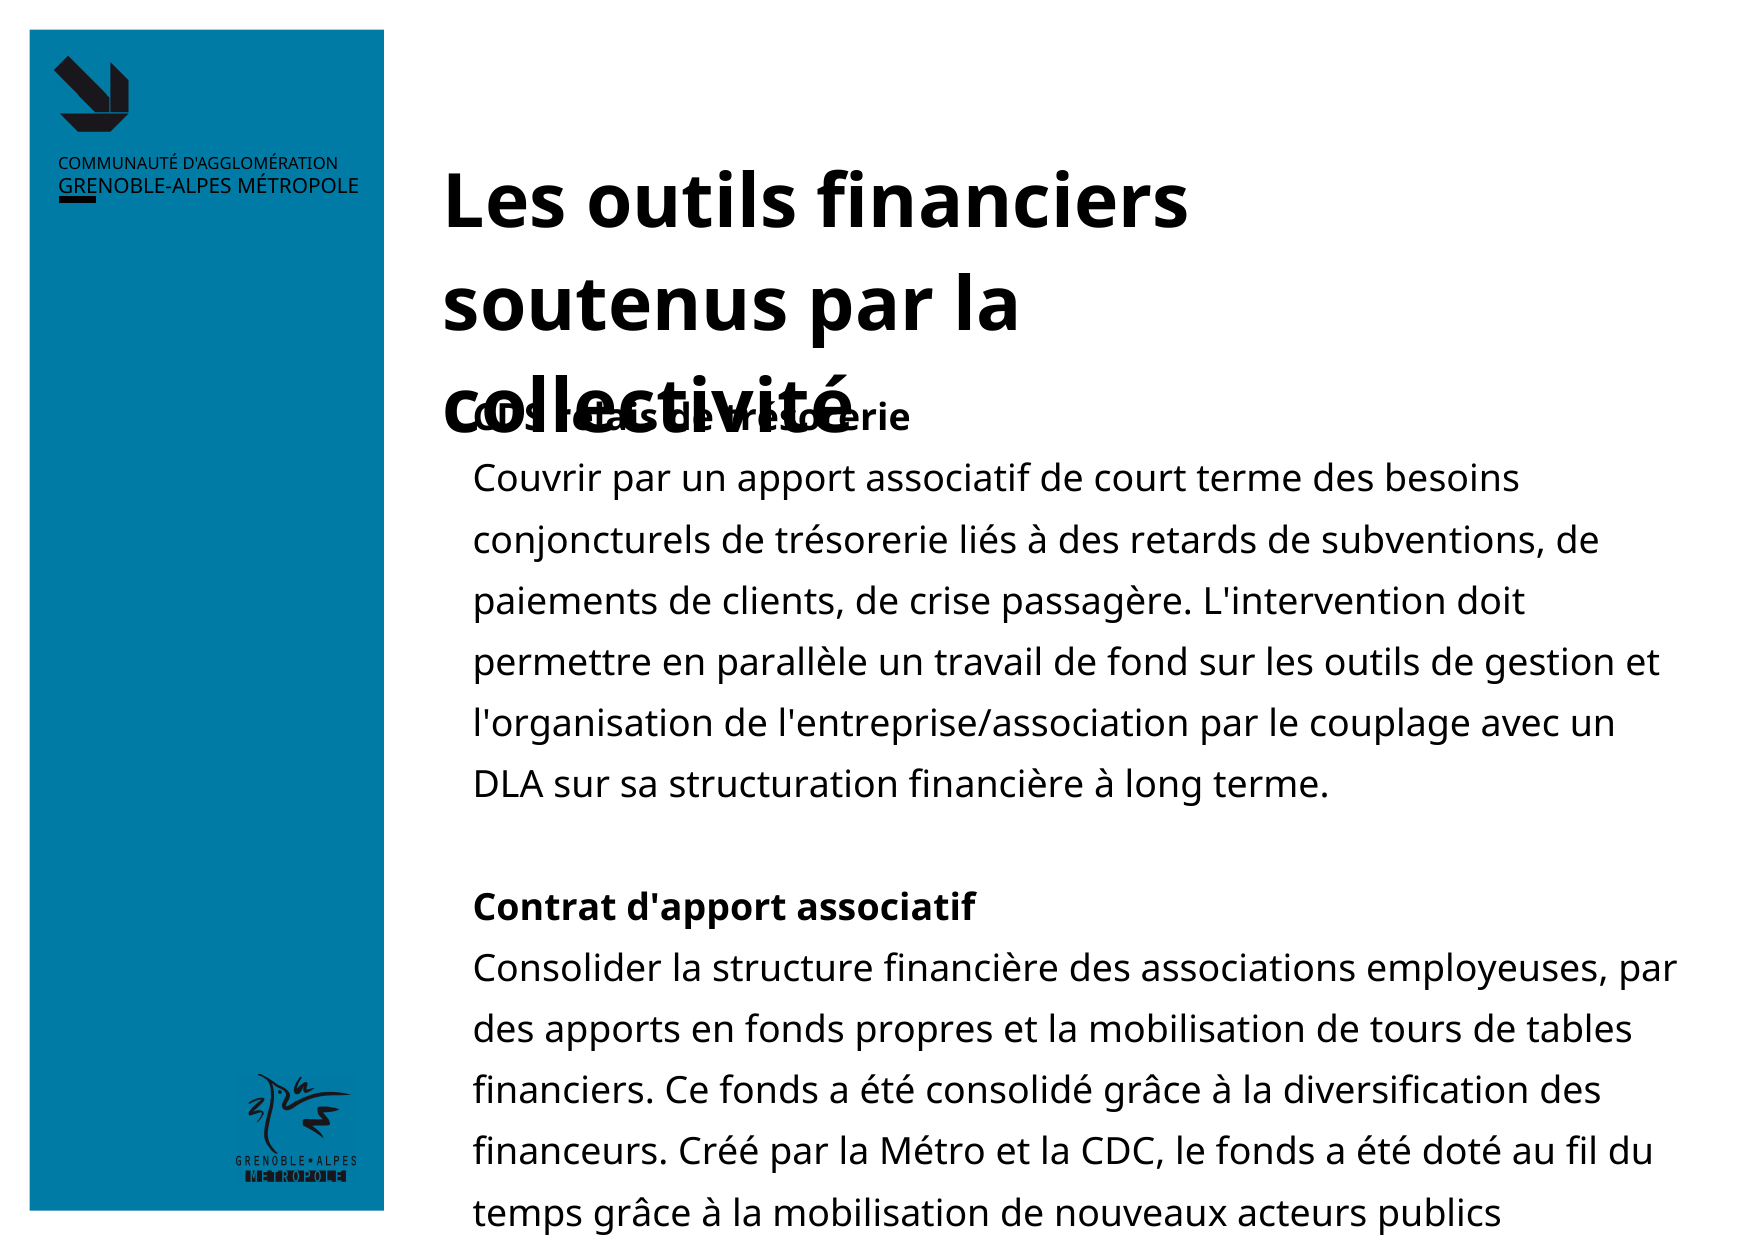

CDS relais de trésorerie
Couvrir par un apport associatif de court terme des besoins conjoncturels de trésorerie liés à des retards de subventions, de paiements de clients, de crise passagère. L'intervention doit permettre en parallèle un travail de fond sur les outils de gestion et l'organisation de l'entreprise/association par le couplage avec un DLA sur sa structuration financière à long terme.
Contrat d'apport associatif
Consolider la structure financière des associations employeuses, par des apports en fonds propres et la mobilisation de tours de tables financiers. Ce fonds a été consolidé grâce à la diversification des financeurs. Créé par la Métro et la CDC, le fonds a été doté au fil du temps grâce à la mobilisation de nouveaux acteurs publics (CRégional, CG38, VDG) et privés.
Les outils financiers soutenus par la collectivité
COMMUNAUTÉ D'AGGLOMÉRATION
GRENOBLE-ALPES MÉTROPOLE